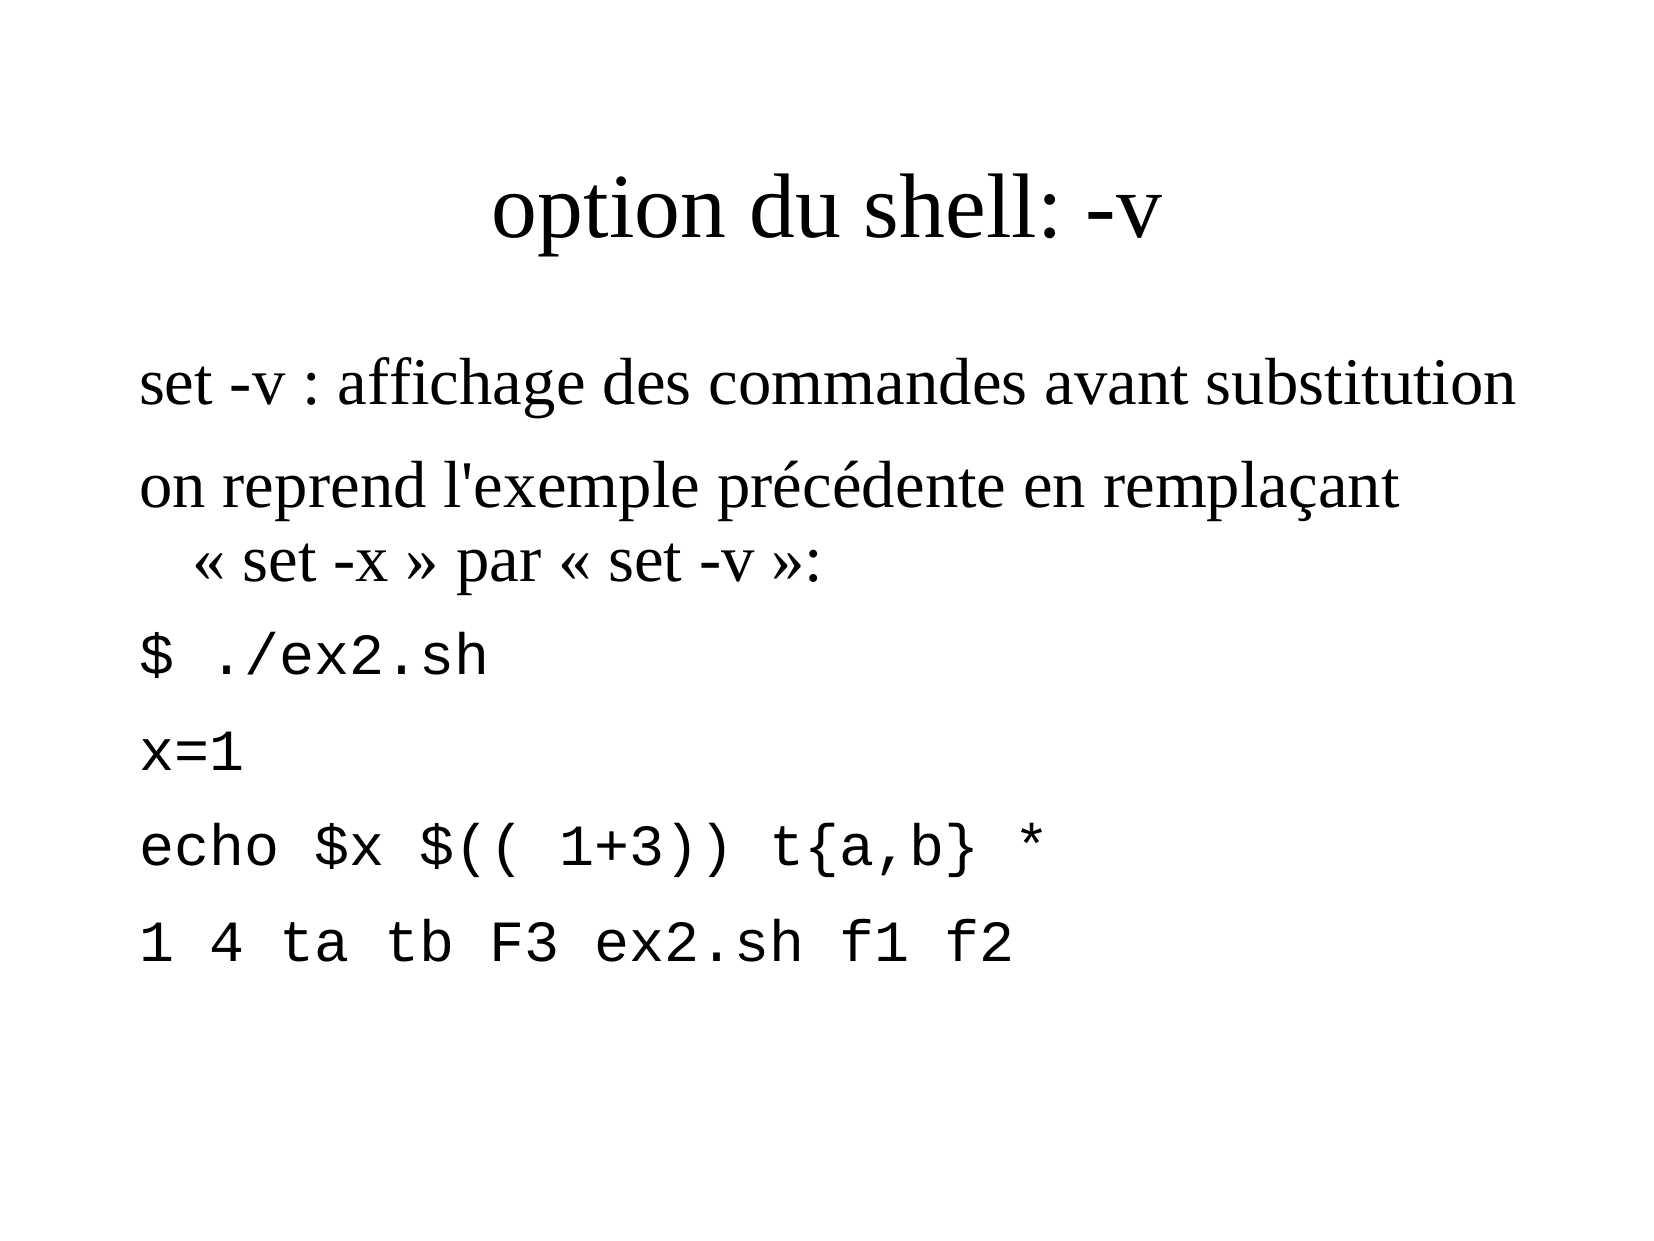

# option du shell: -v
set -v : affichage des commandes avant substitution
on reprend l'exemple précédente en remplaçant « set -x » par « set -v »:
$ ./ex2.sh
x=1
echo $x $(( 1+3)) t{a,b} *
1 4 ta tb F3 ex2.sh f1 f2